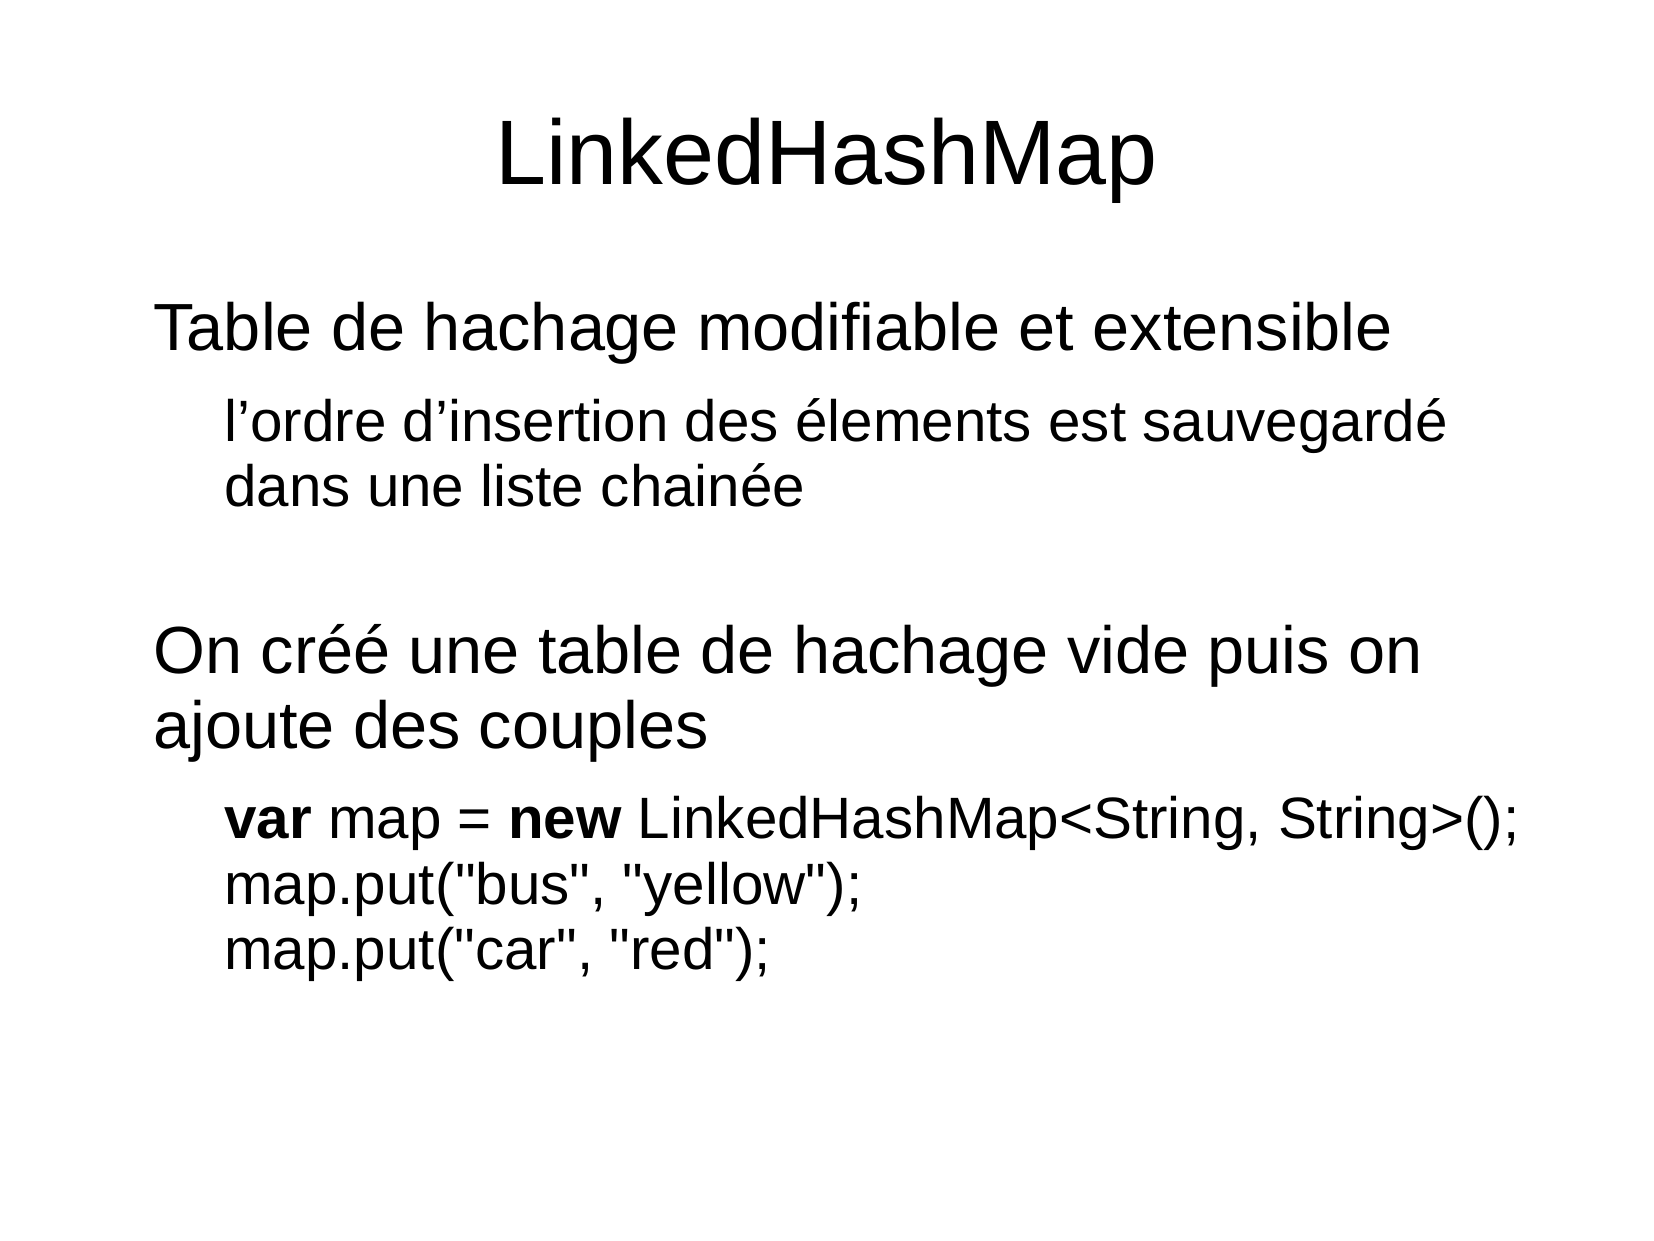

# LinkedHashMap
Table de hachage modifiable et extensible
l’ordre d’insertion des élements est sauvegardé dans une liste chainée
On créé une table de hachage vide puis on ajoute des couples
var map = new LinkedHashMap<String, String>();
map.put("bus", "yellow");
map.put("car", "red");